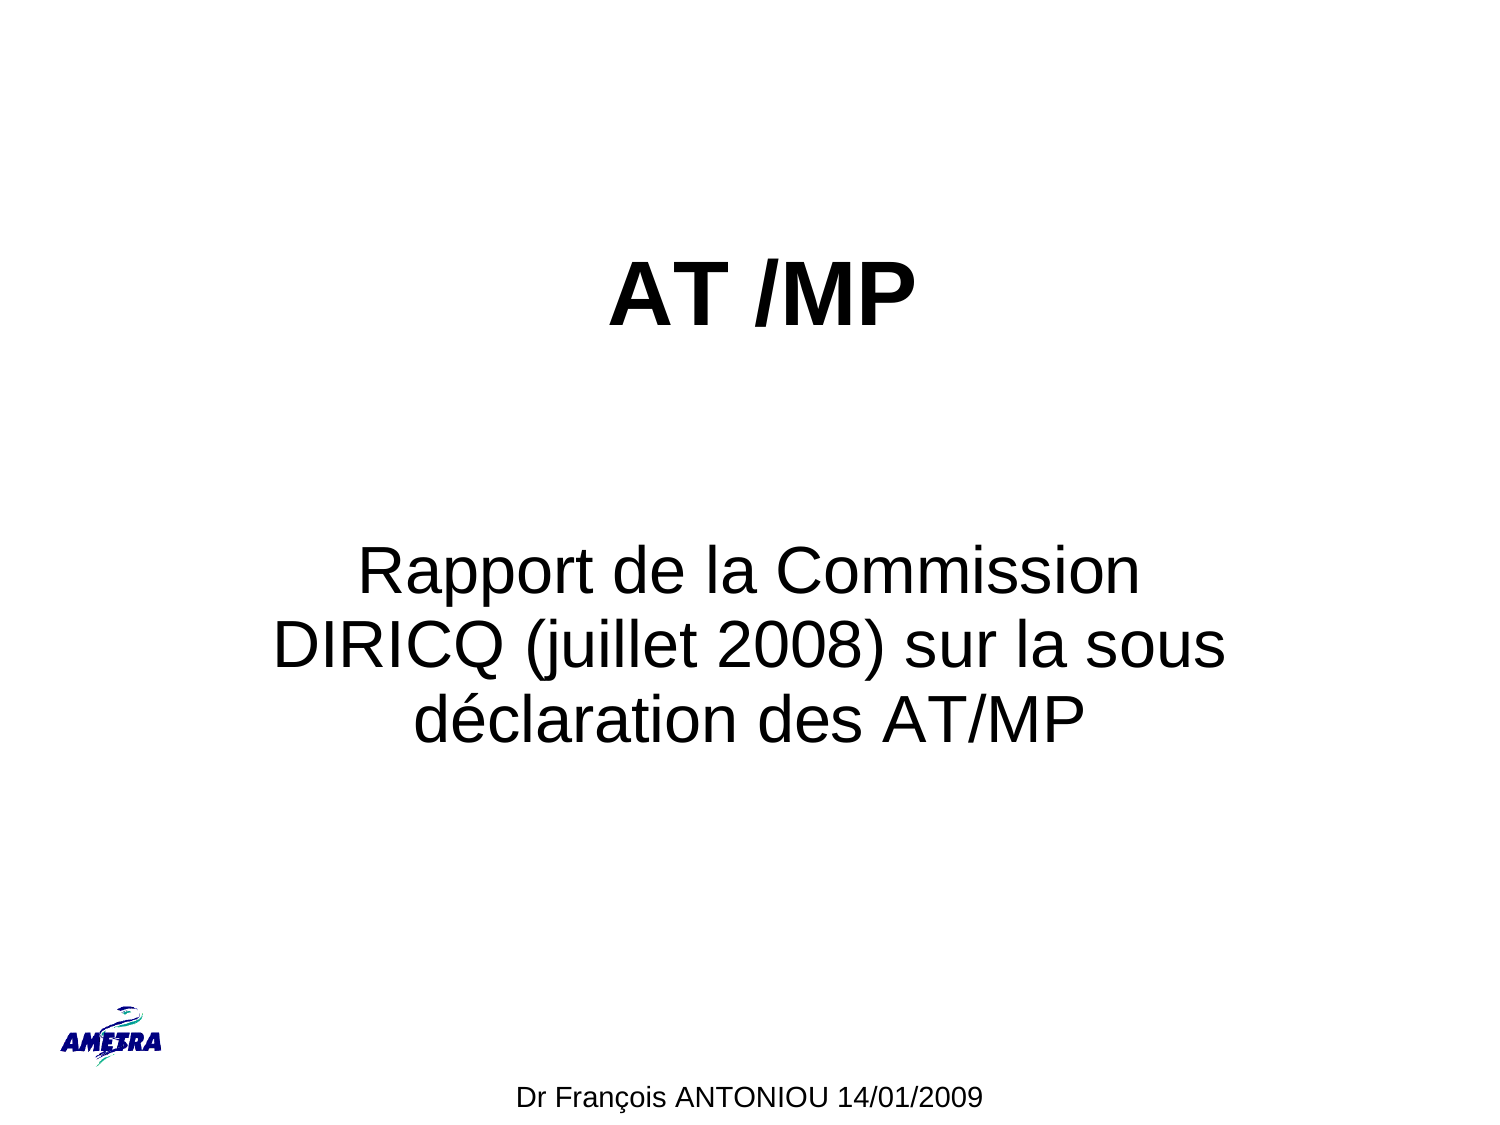

# AT /MP
Rapport de la Commission DIRICQ (juillet 2008) sur la sous déclaration des AT/MP
Dr François ANTONIOU 14/01/2009